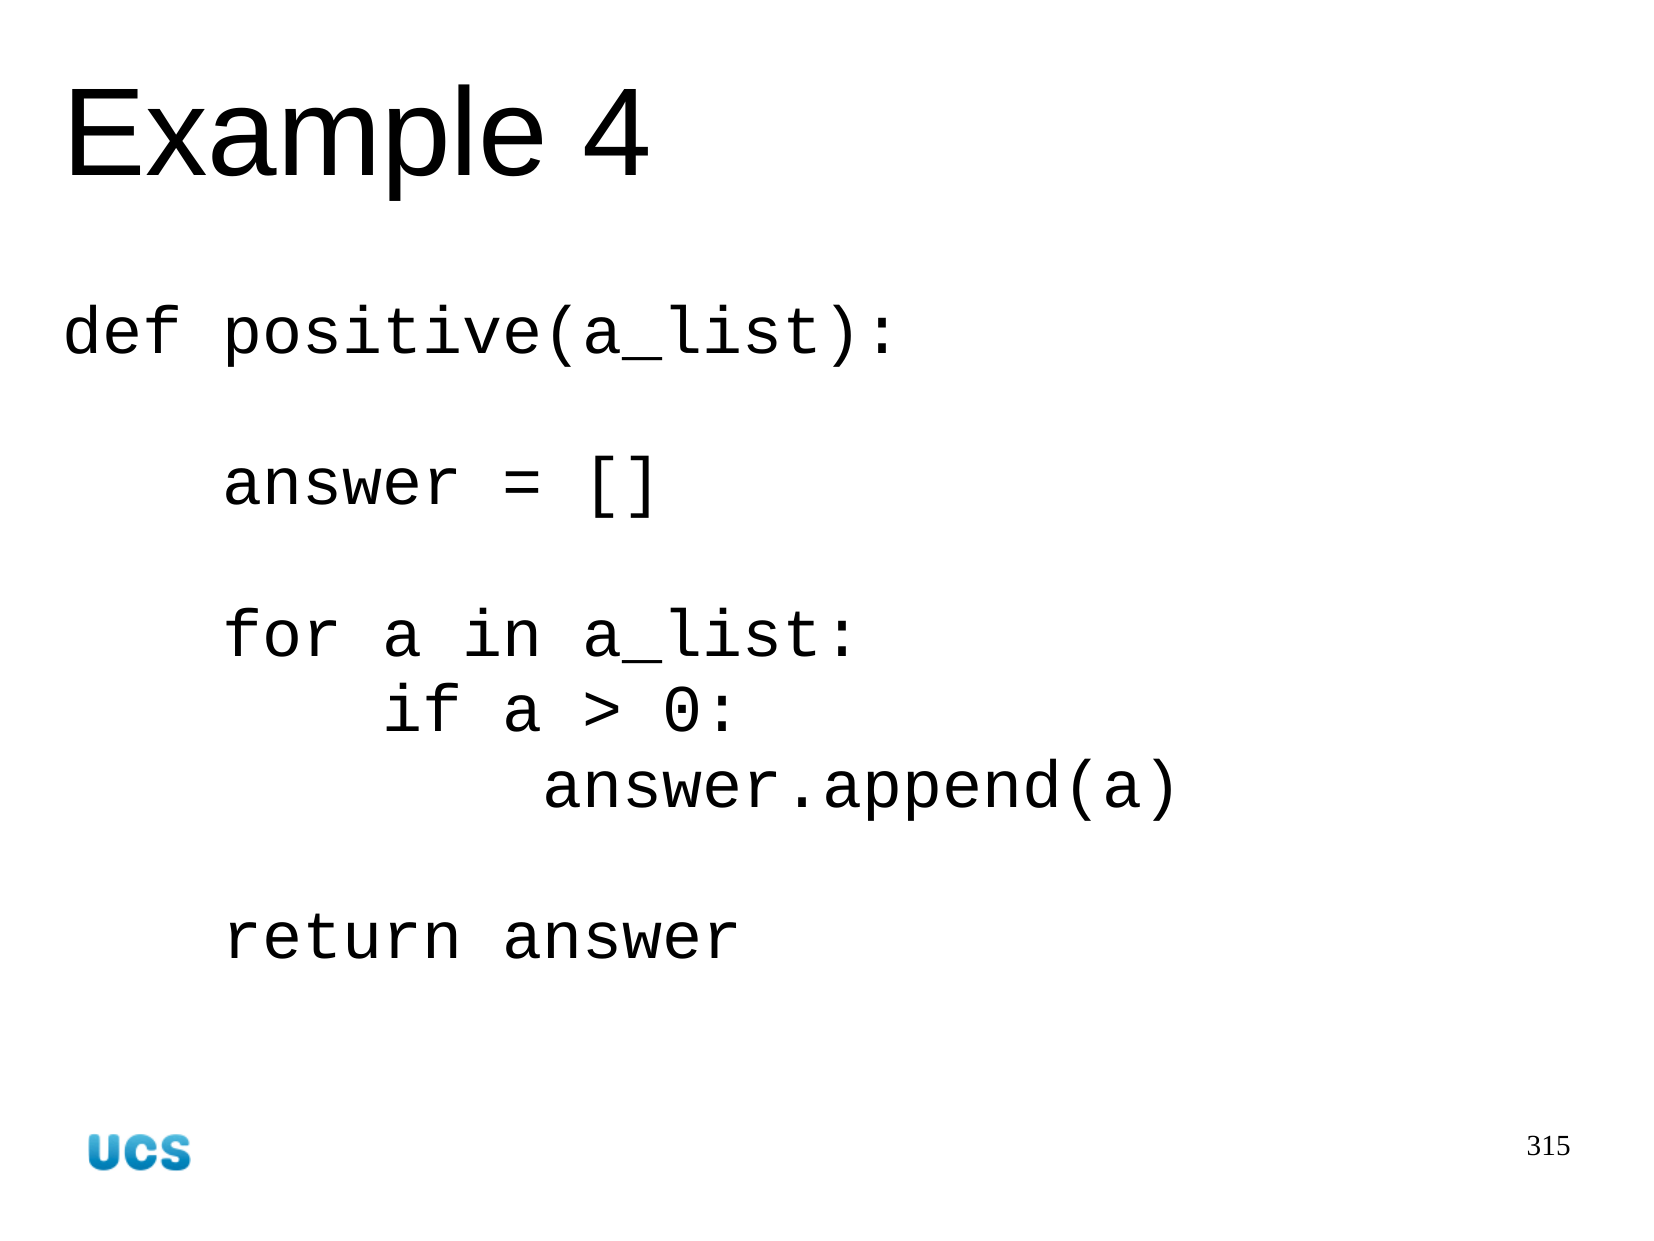

Example 4
def positive(a_list):
 answer = []
 for a in a_list:
 if a > 0:
 answer.append(a)
 return answer
315